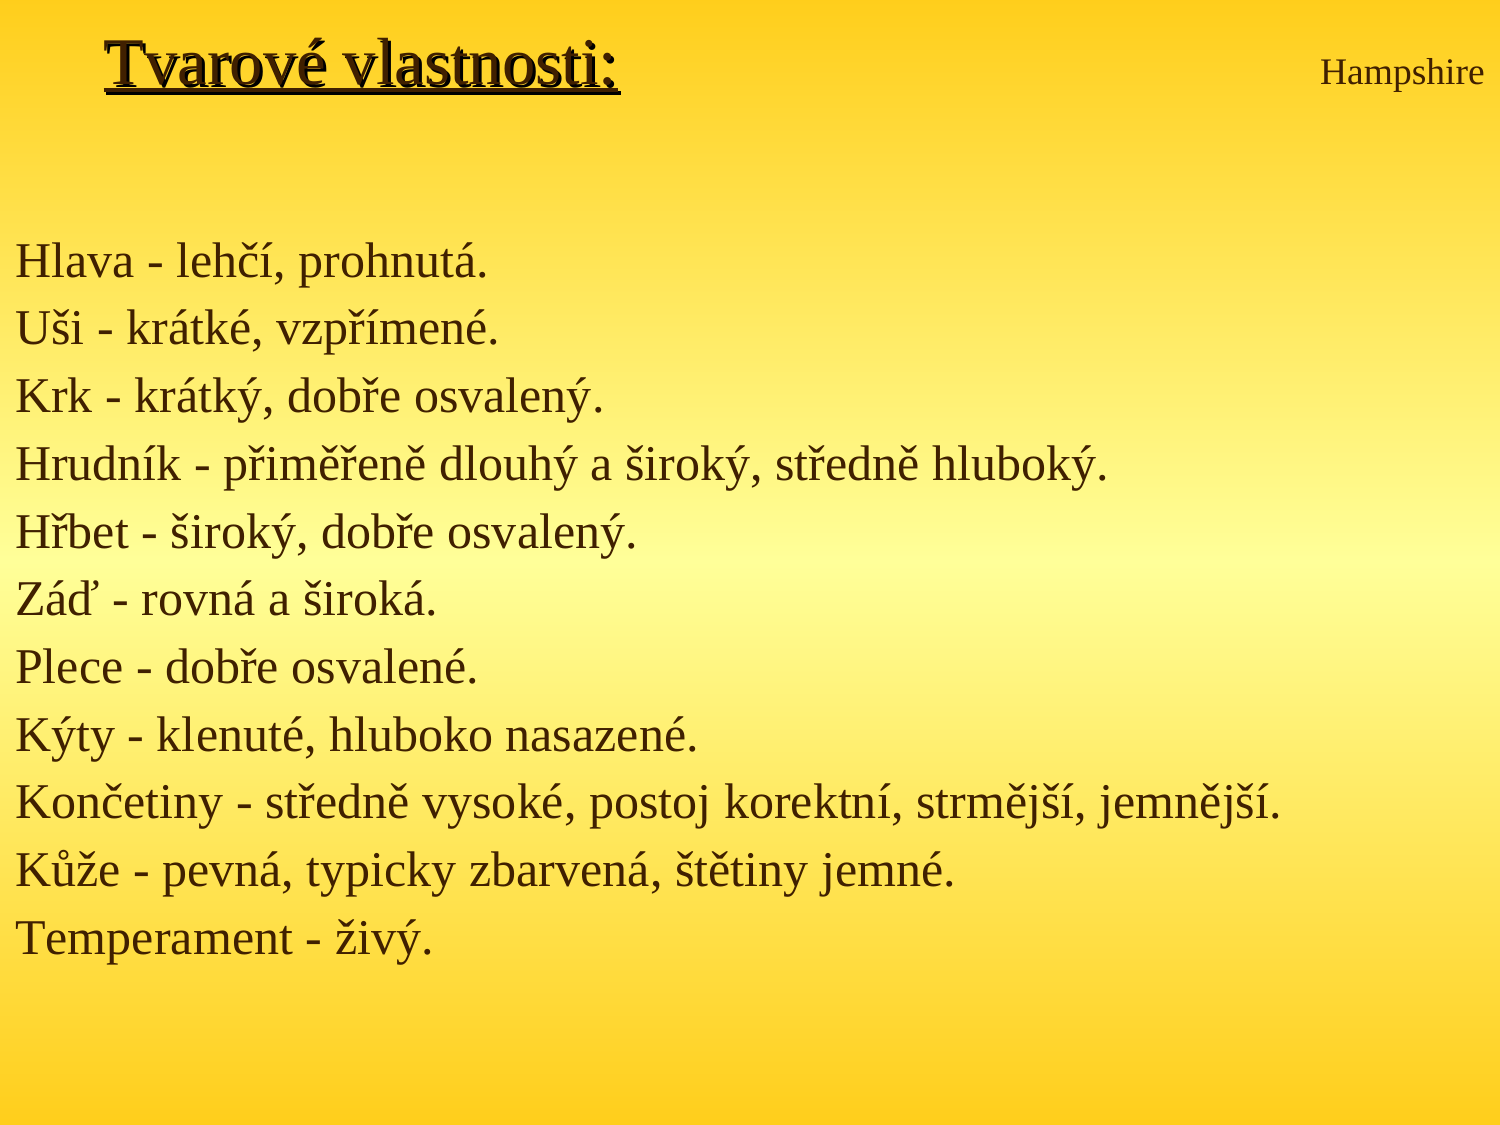

Tvarové vlastnosti:					 Hampshire
# Hlava - lehčí, prohnutá.
Uši - krátké, vzpřímené.
Krk - krátký, dobře osvalený.
Hrudník - přiměřeně dlouhý a široký, středně hluboký.
Hřbet - široký, dobře osvalený.
Záď - rovná a široká.
Plece - dobře osvalené.
Kýty - klenuté, hluboko nasazené.
Končetiny - středně vysoké, postoj korektní, strmější, jemnější.
Kůže - pevná, typicky zbarvená, štětiny jemné.
Temperament - živý.